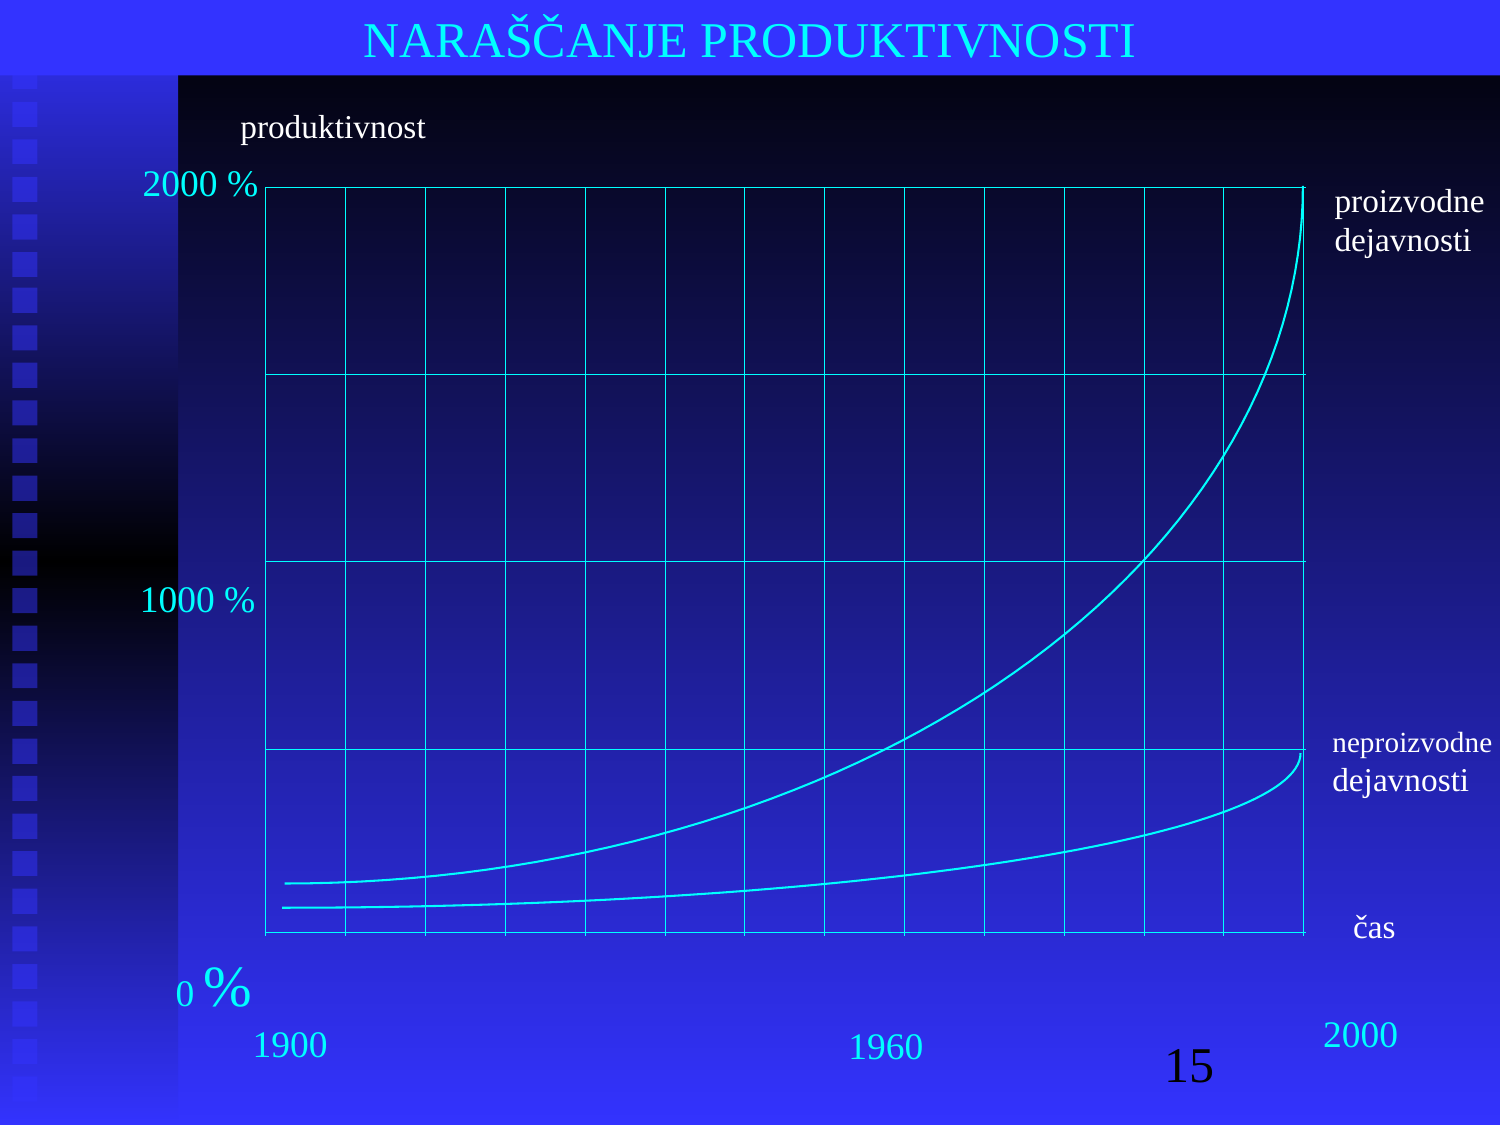

NARAŠČANJE PRODUKTIVNOSTI
proizvodne
dejavnosti
produktivnost
2000 %
1000 %
čas
0 %
2000
1900
1960
neproizvodne
dejavnosti
15